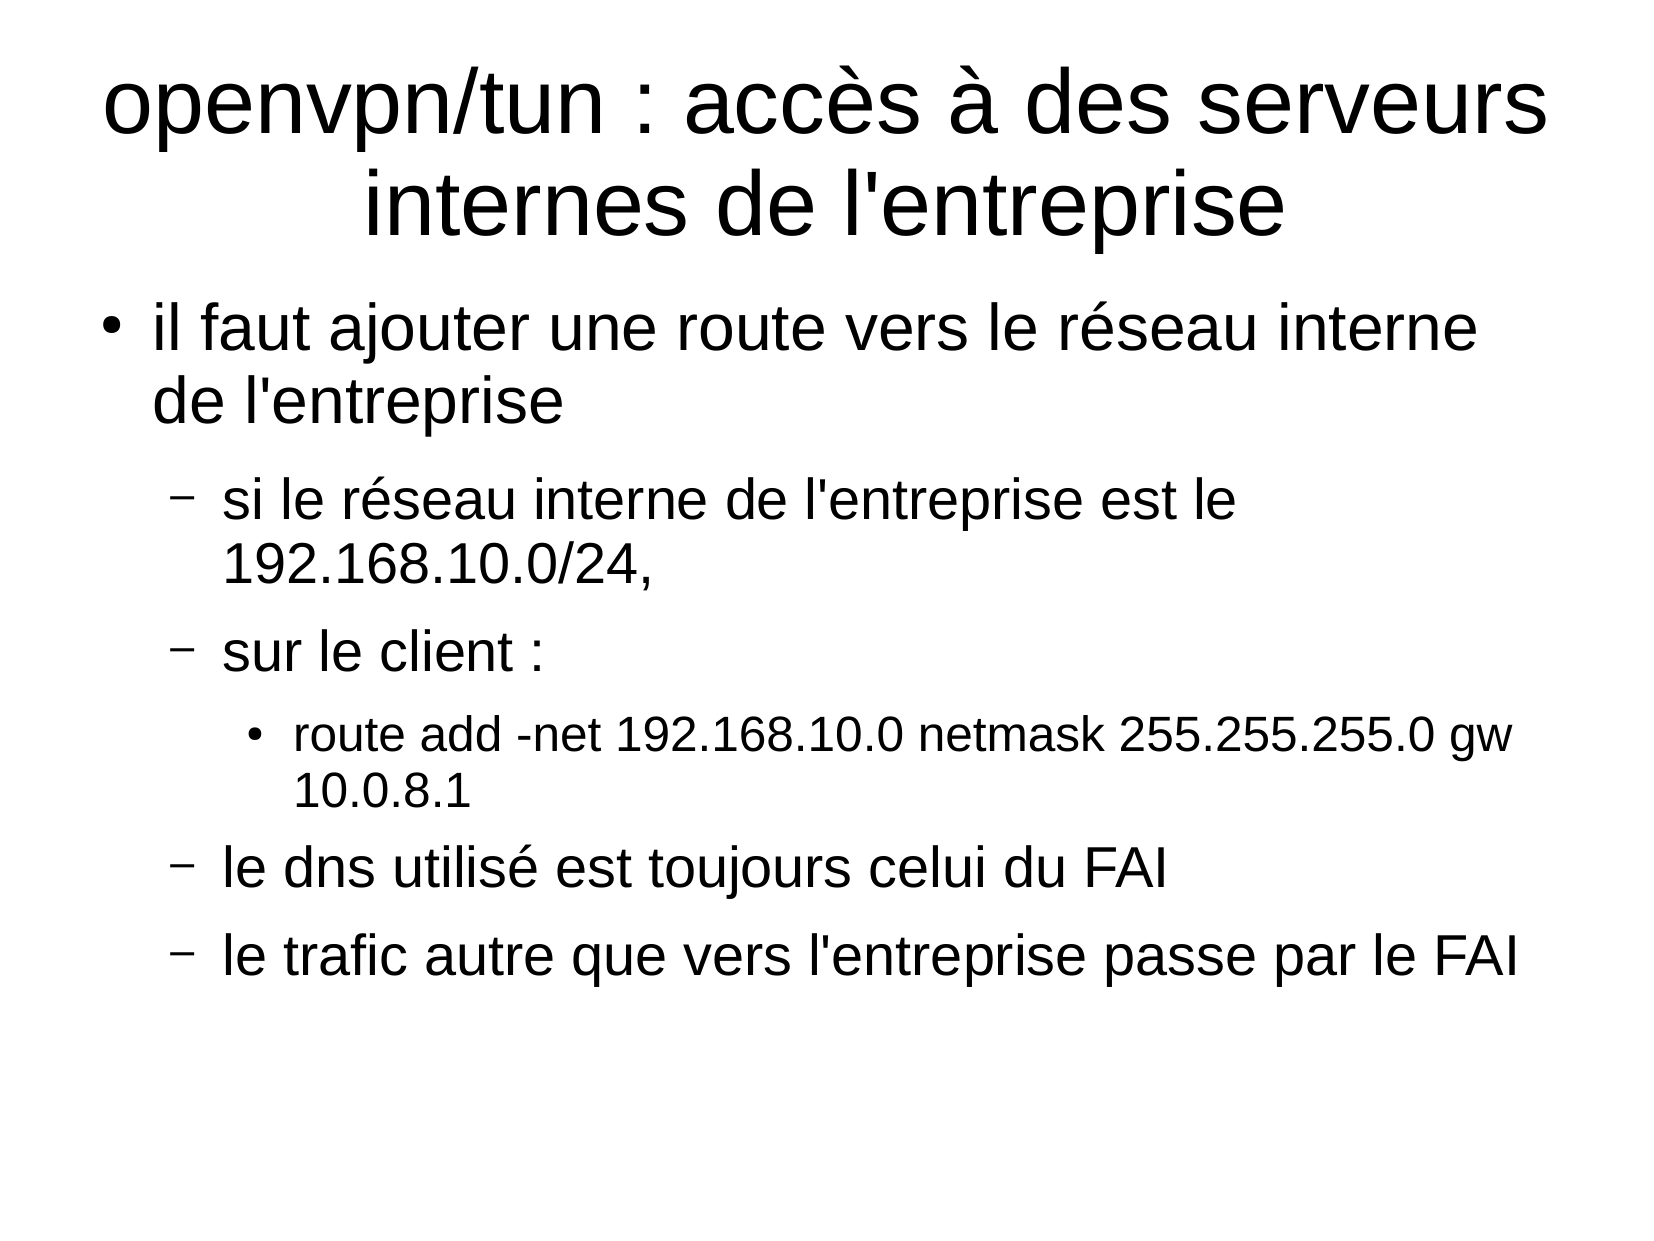

# openvpn/tun : accès à des serveurs internes de l'entreprise
il faut ajouter une route vers le réseau interne de l'entreprise
si le réseau interne de l'entreprise est le 192.168.10.0/24,
sur le client :
route add -net 192.168.10.0 netmask 255.255.255.0 gw 10.0.8.1
le dns utilisé est toujours celui du FAI
le trafic autre que vers l'entreprise passe par le FAI